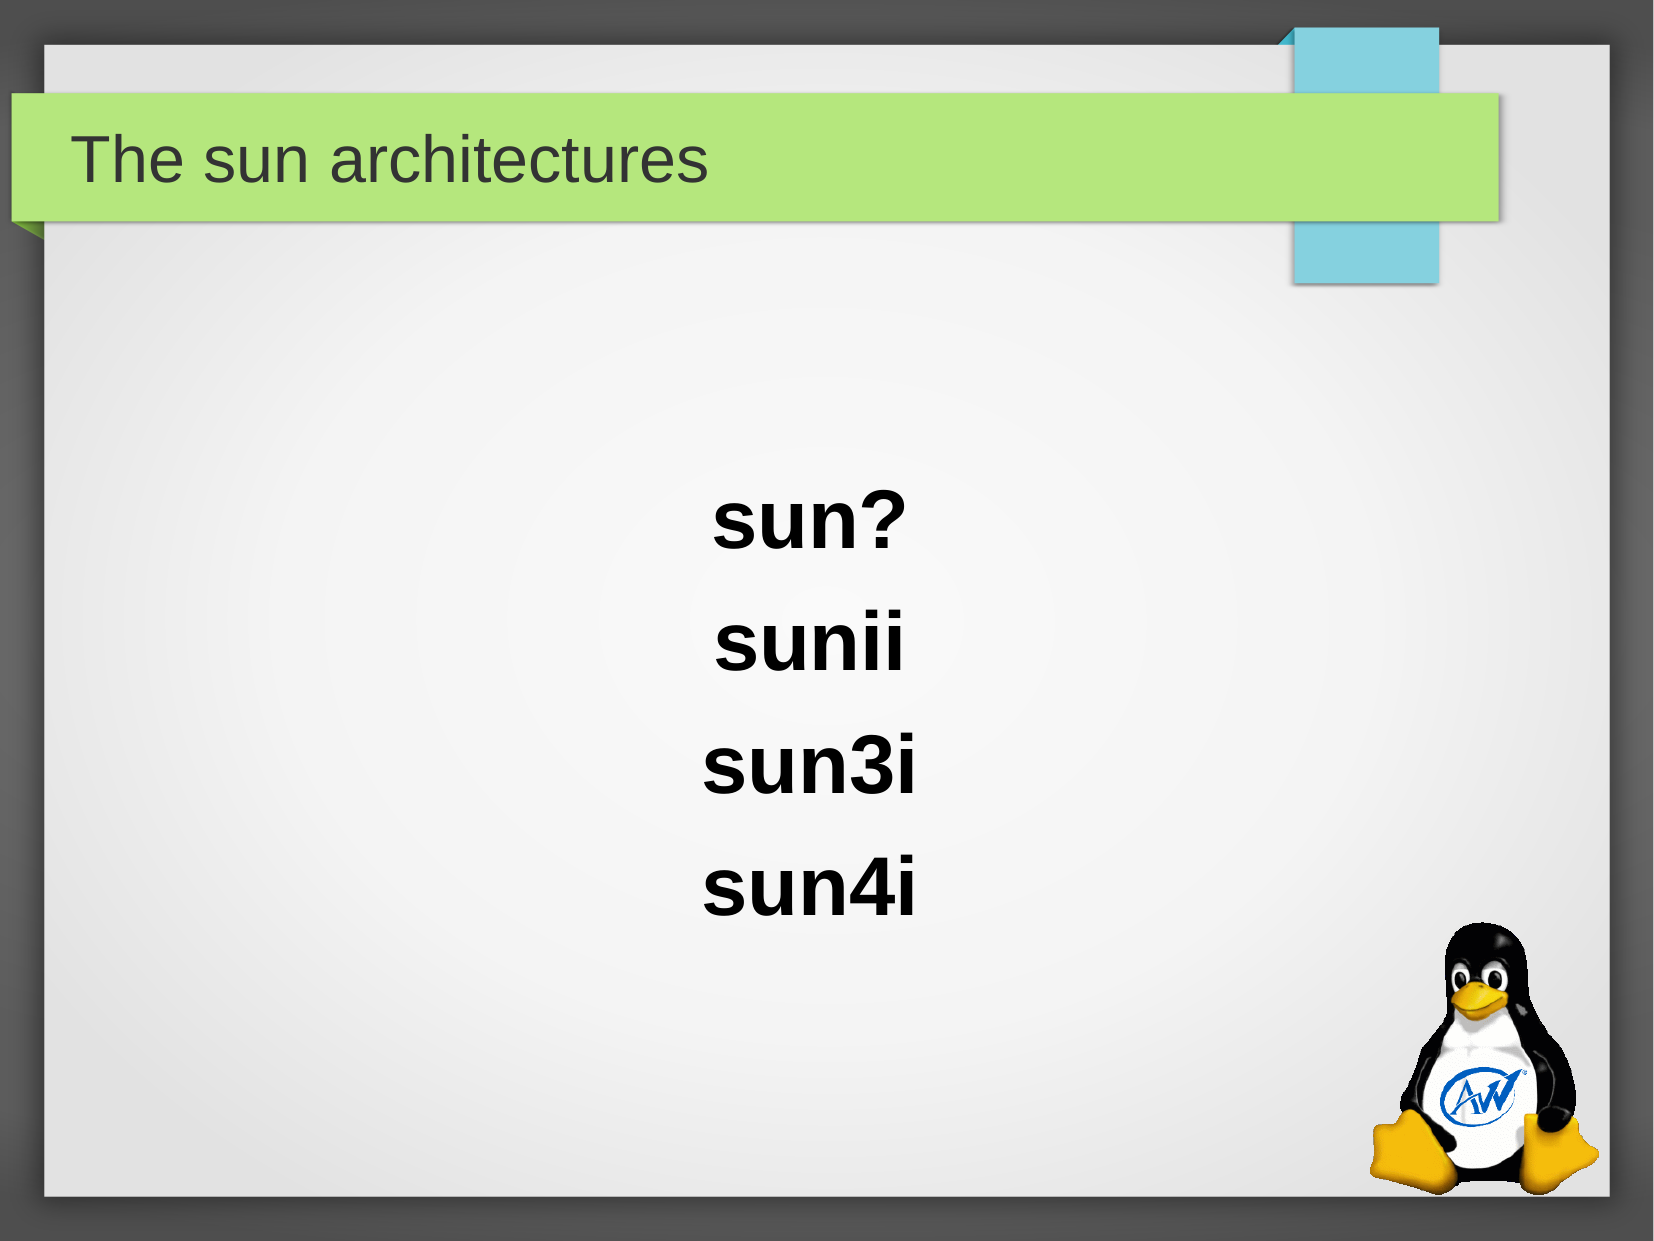

# The sun architectures
sun?
sunii
sun3i
sun4i